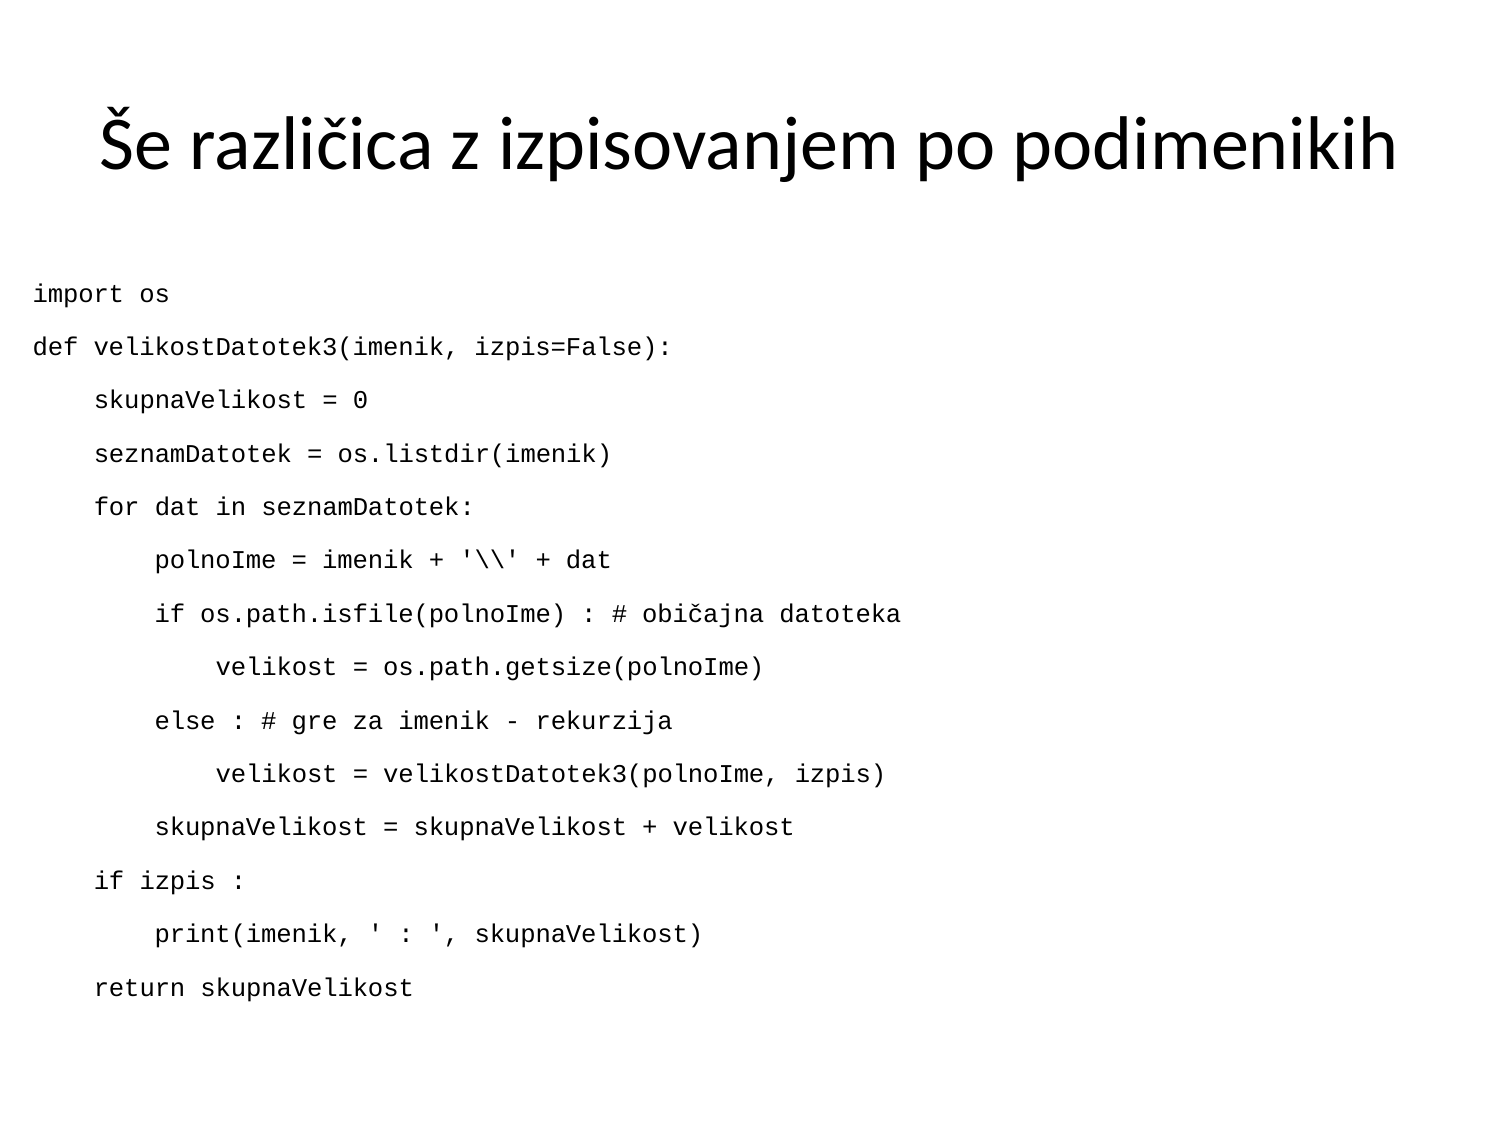

# Še različica z izpisovanjem po podimenikih
import os
def velikostDatotek3(imenik, izpis=False):
 skupnaVelikost = 0
 seznamDatotek = os.listdir(imenik)
 for dat in seznamDatotek:
 polnoIme = imenik + '\\' + dat
 if os.path.isfile(polnoIme) : # običajna datoteka
 velikost = os.path.getsize(polnoIme)
 else : # gre za imenik - rekurzija
 velikost = velikostDatotek3(polnoIme, izpis)
 skupnaVelikost = skupnaVelikost + velikost
 if izpis :
 print(imenik, ' : ', skupnaVelikost)
 return skupnaVelikost